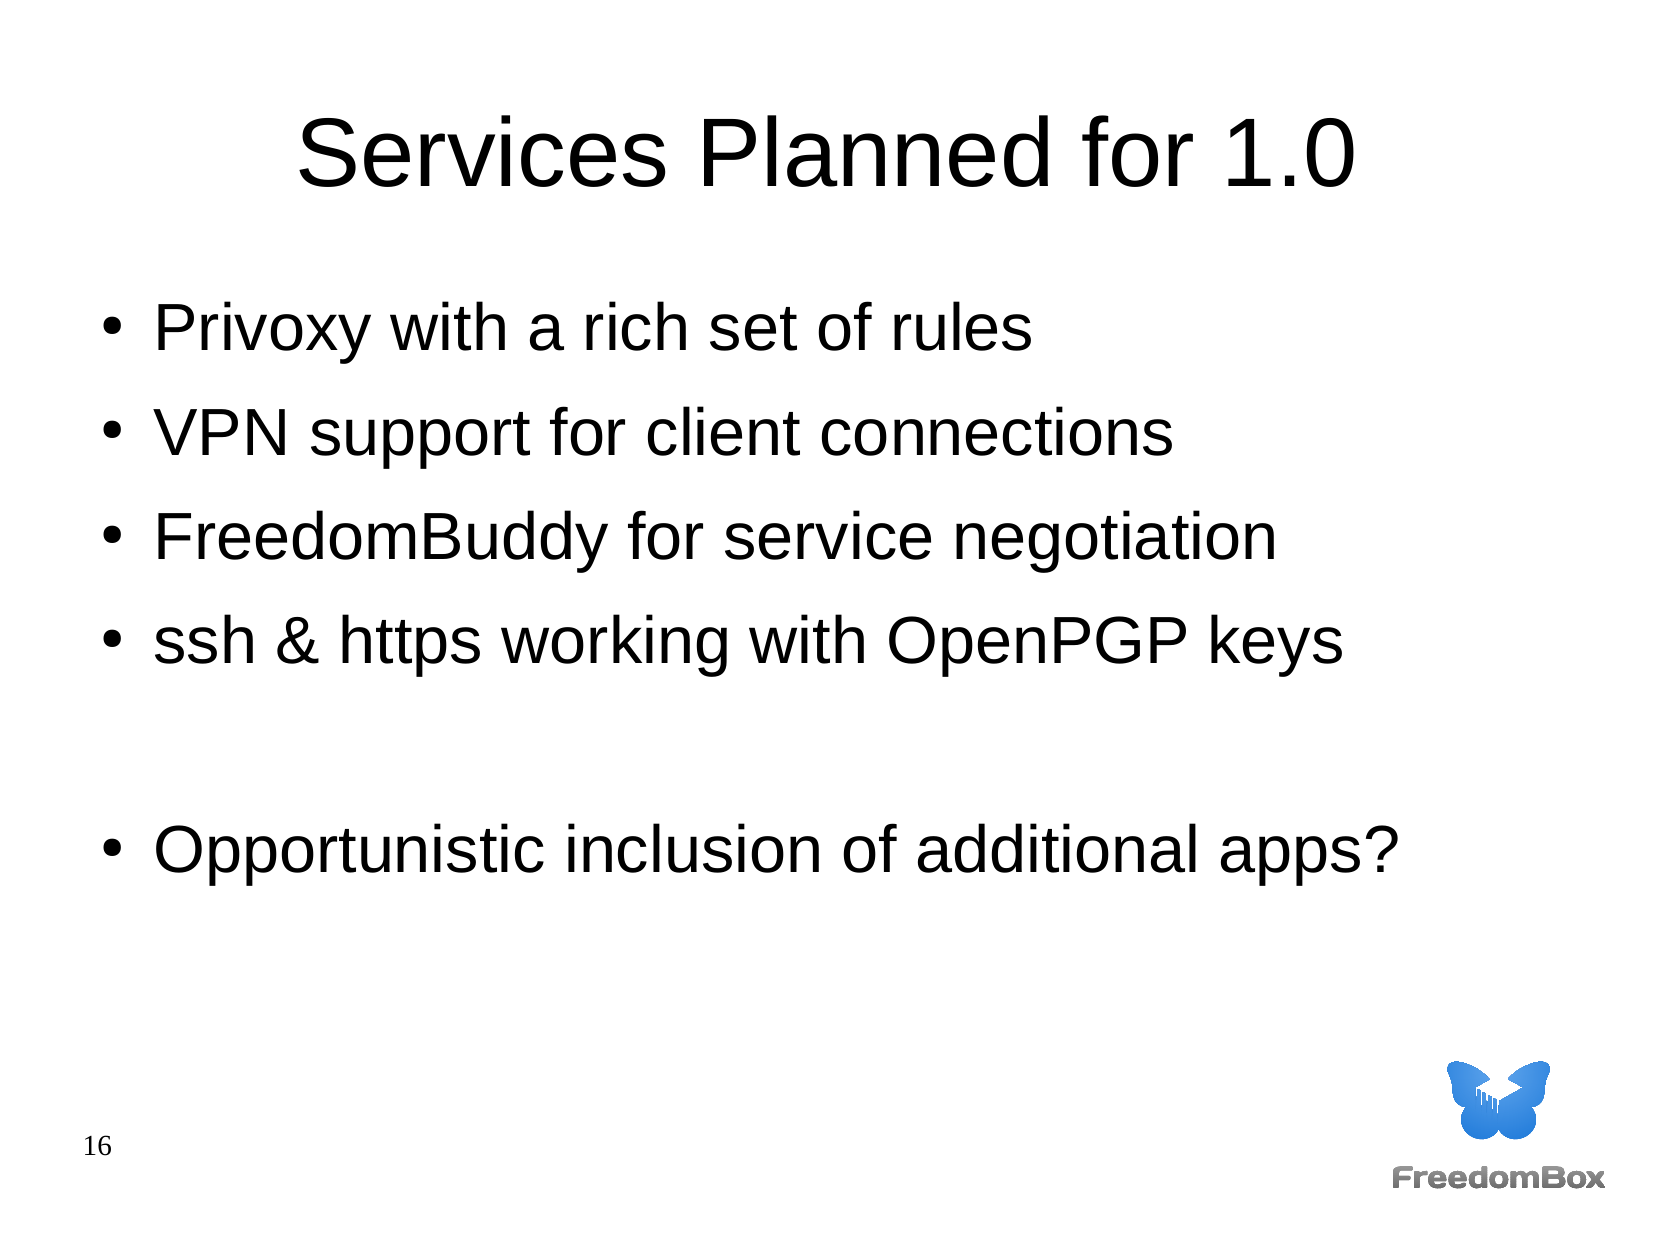

# Services Planned for 1.0
Privoxy with a rich set of rules
VPN support for client connections
FreedomBuddy for service negotiation
ssh & https working with OpenPGP keys
Opportunistic inclusion of additional apps?